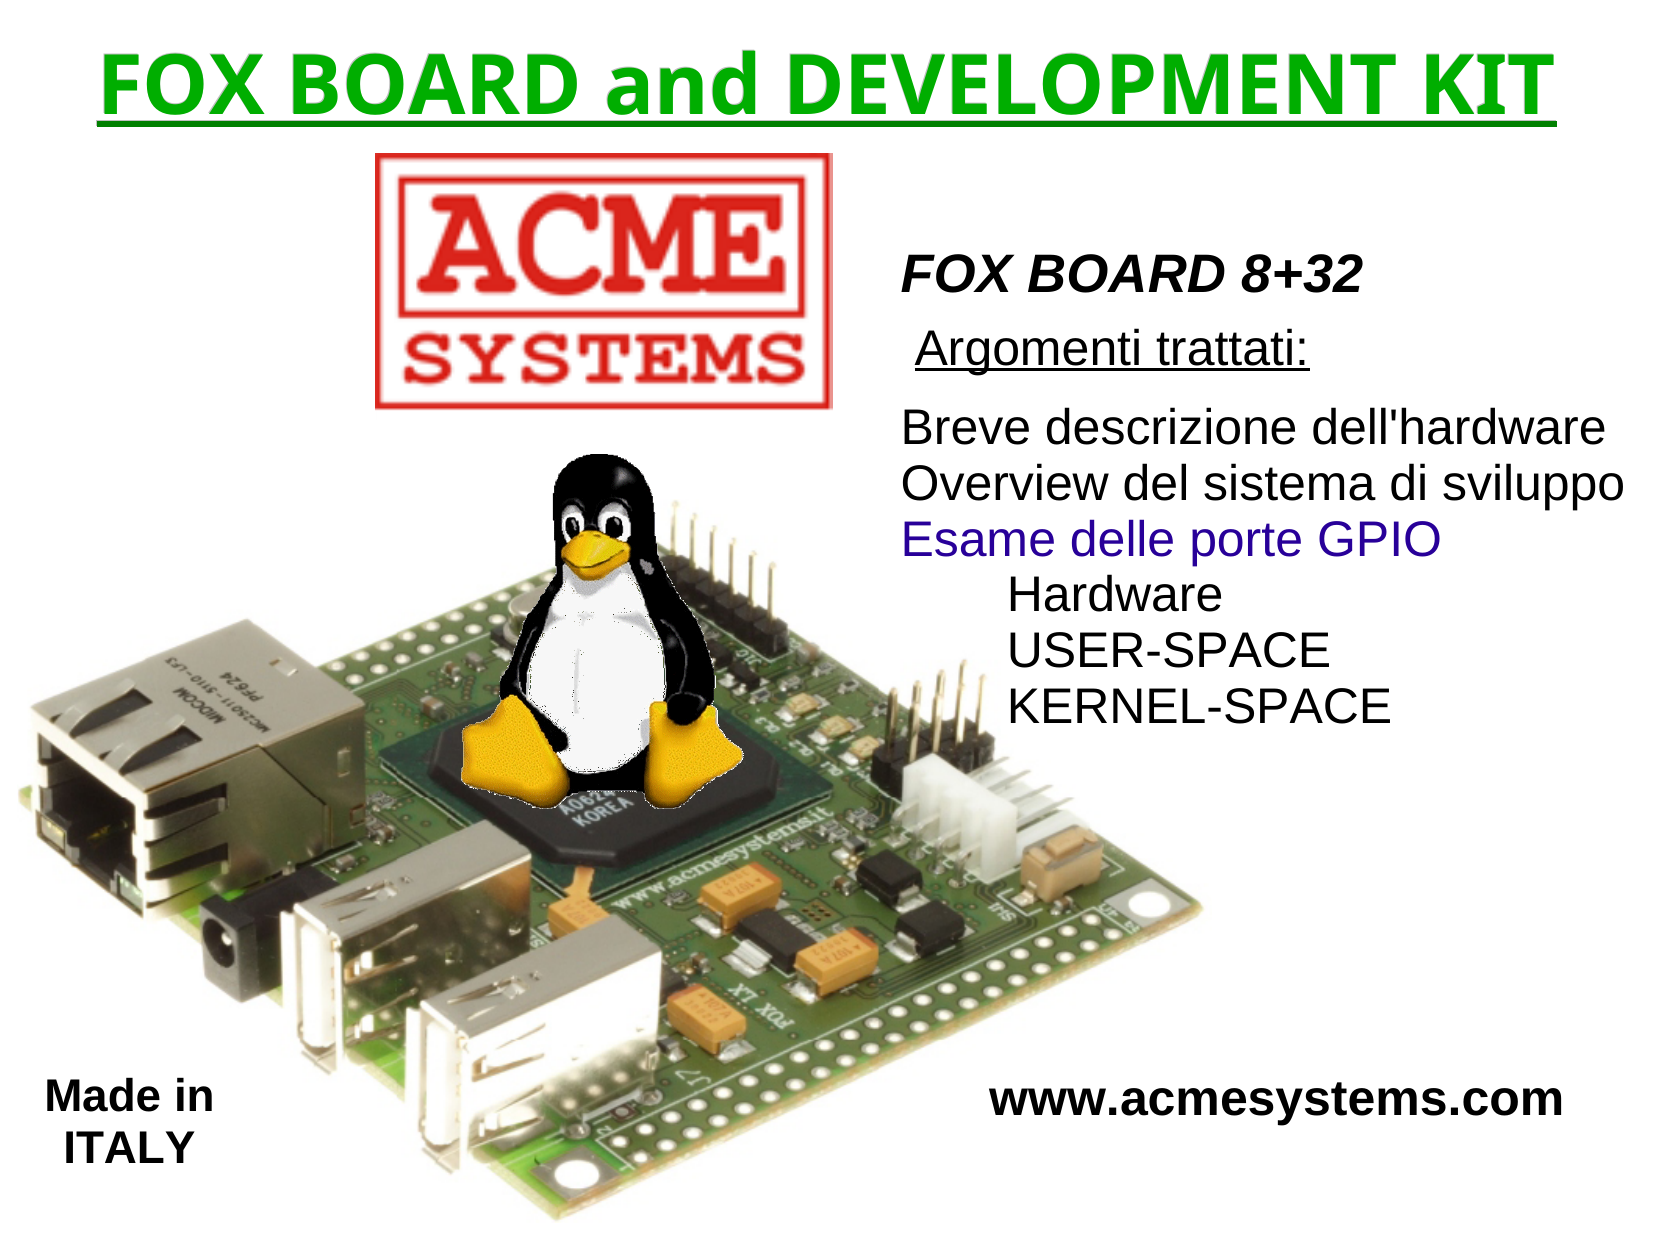

FOX BOARD and DEVELOPMENT KIT
FOX BOARD 8+32
 Argomenti trattati:
Breve descrizione dell'hardware
Overview del sistema di sviluppo
Esame delle porte GPIO
Hardware
USER-SPACE
KERNEL-SPACE
Made in
ITALY
www.acmesystems.com